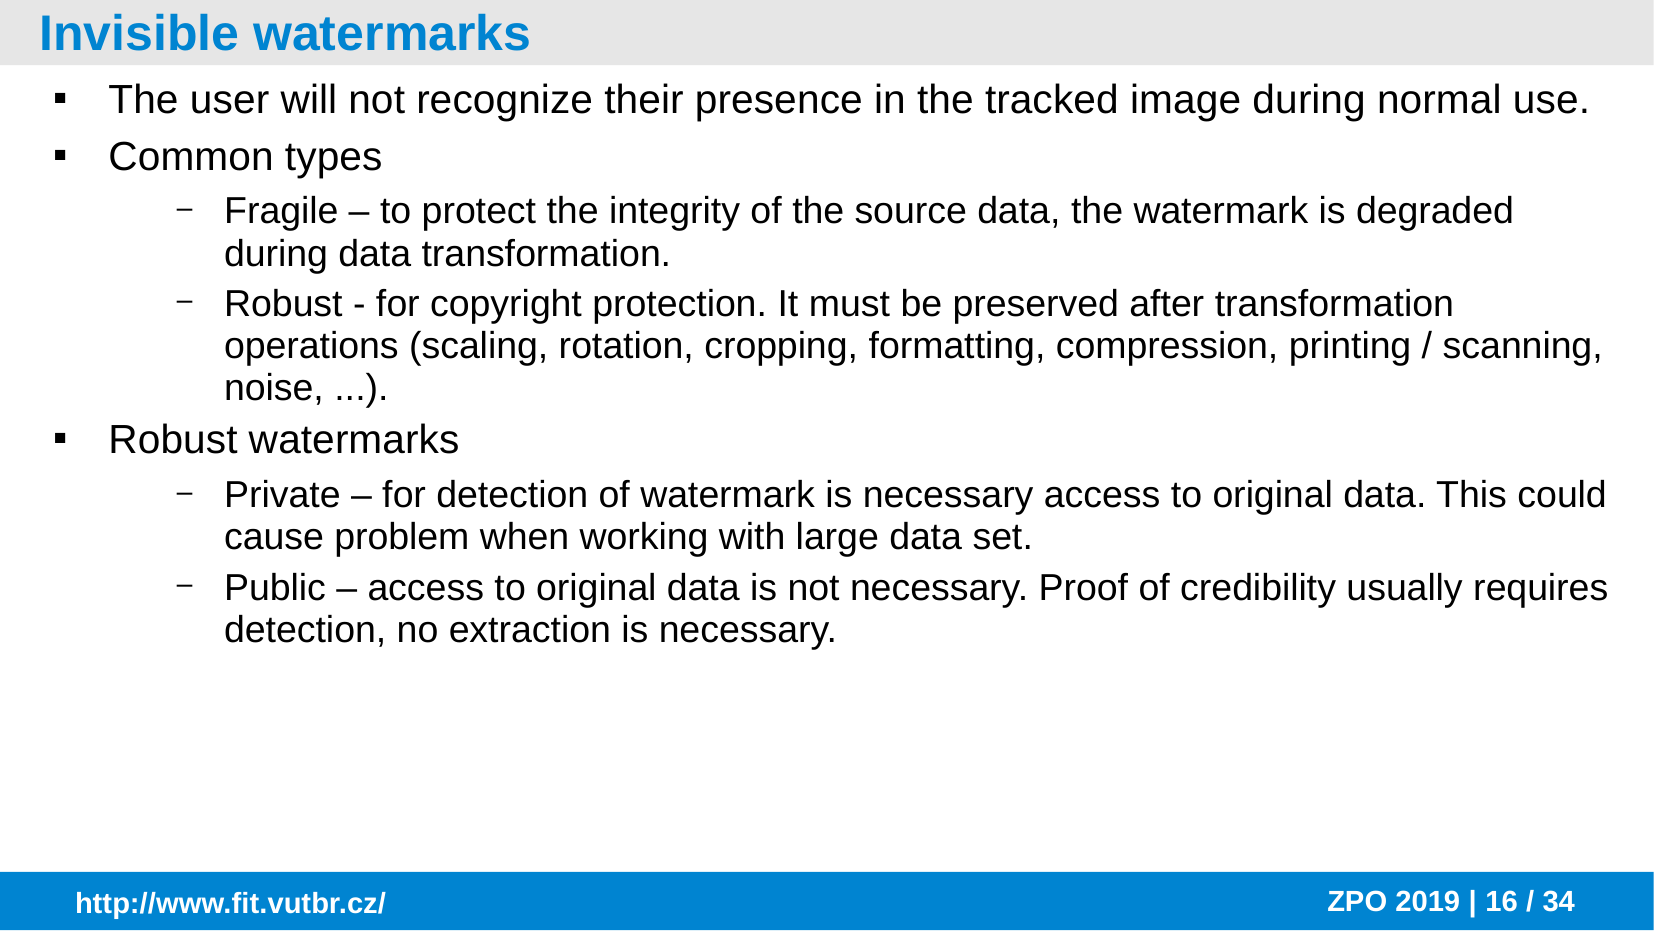

# Invisible watermarks
The user will not recognize their presence in the tracked image during normal use.
Common types
Fragile – to protect the integrity of the source data, the watermark is degraded during data transformation.
Robust - for copyright protection. It must be preserved after transformation operations (scaling, rotation, cropping, formatting, compression, printing / scanning, noise, ...).
Robust watermarks
Private – for detection of watermark is necessary access to original data. This could cause problem when working with large data set.
Public – access to original data is not necessary. Proof of credibility usually requires detection, no extraction is necessary.